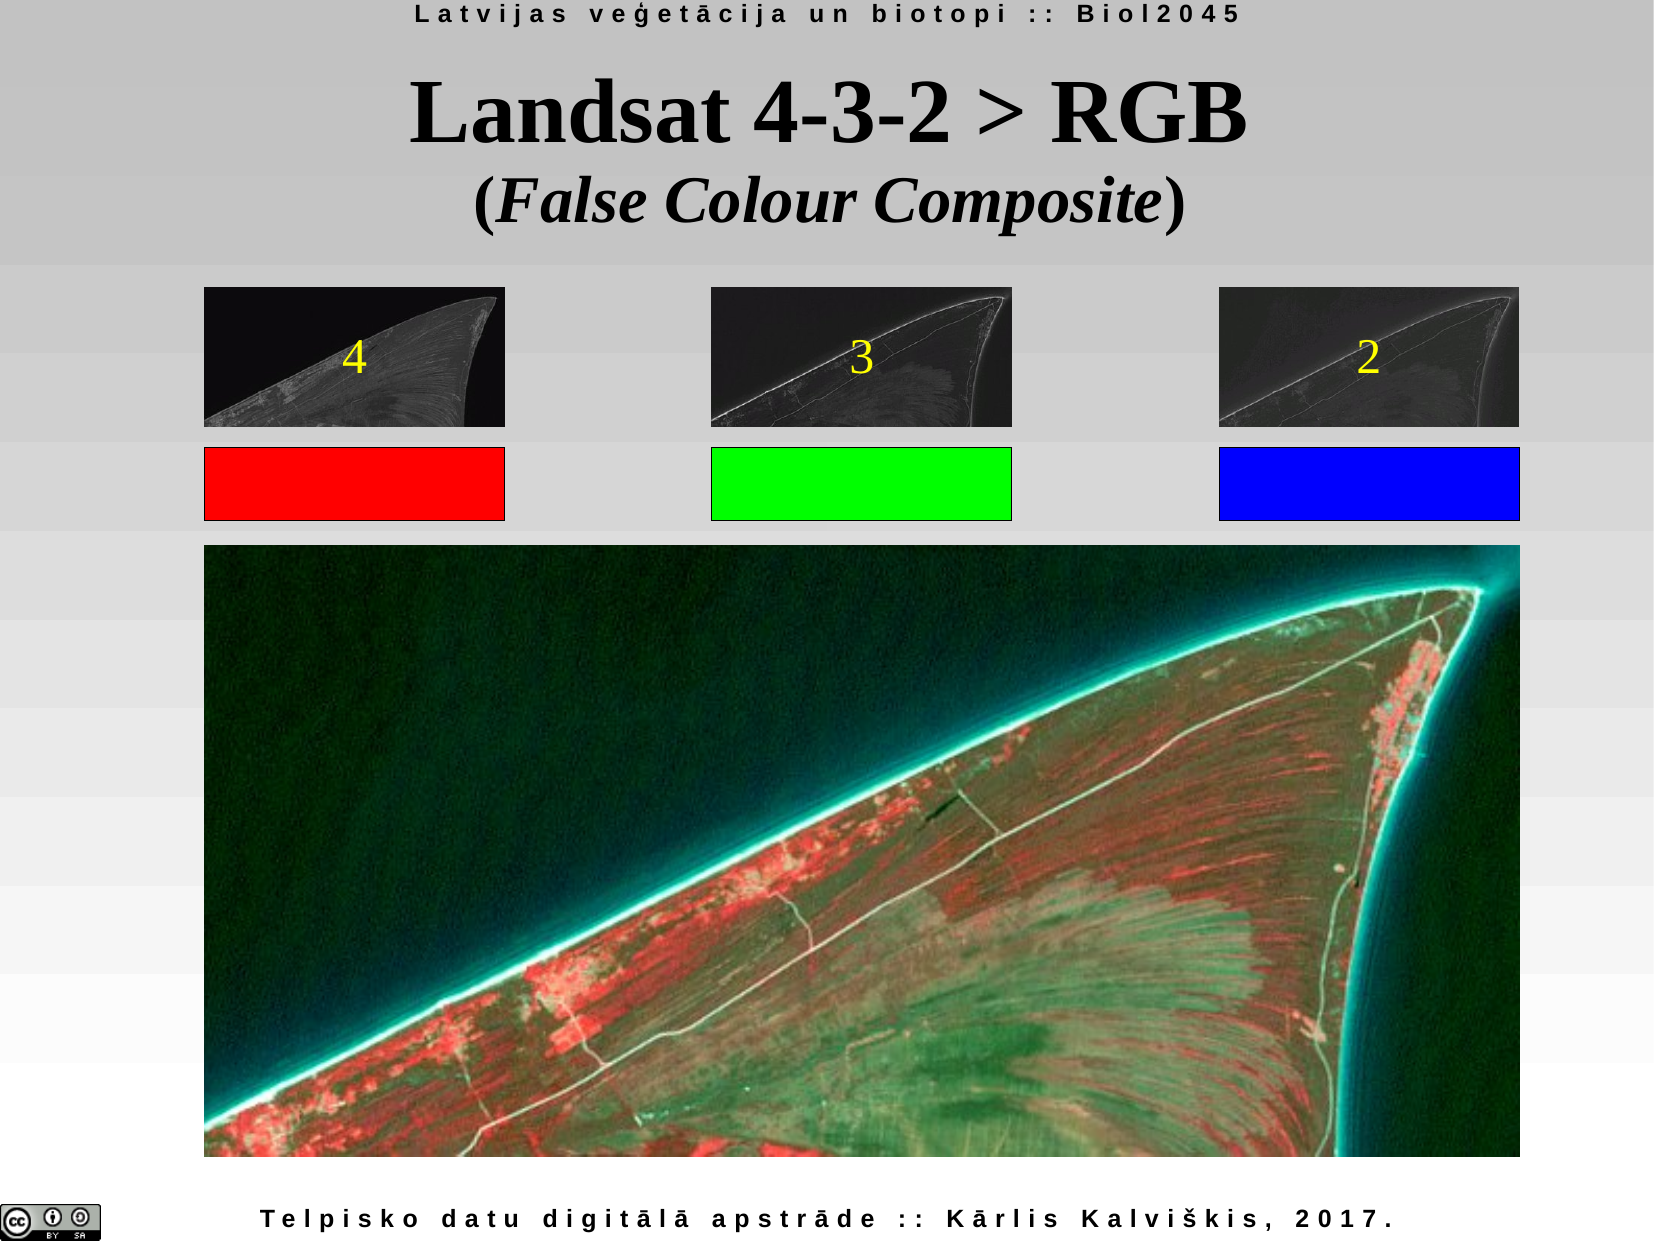

# Landsat 4-3-2 > RGB (False Colour Composite)
4
3
2